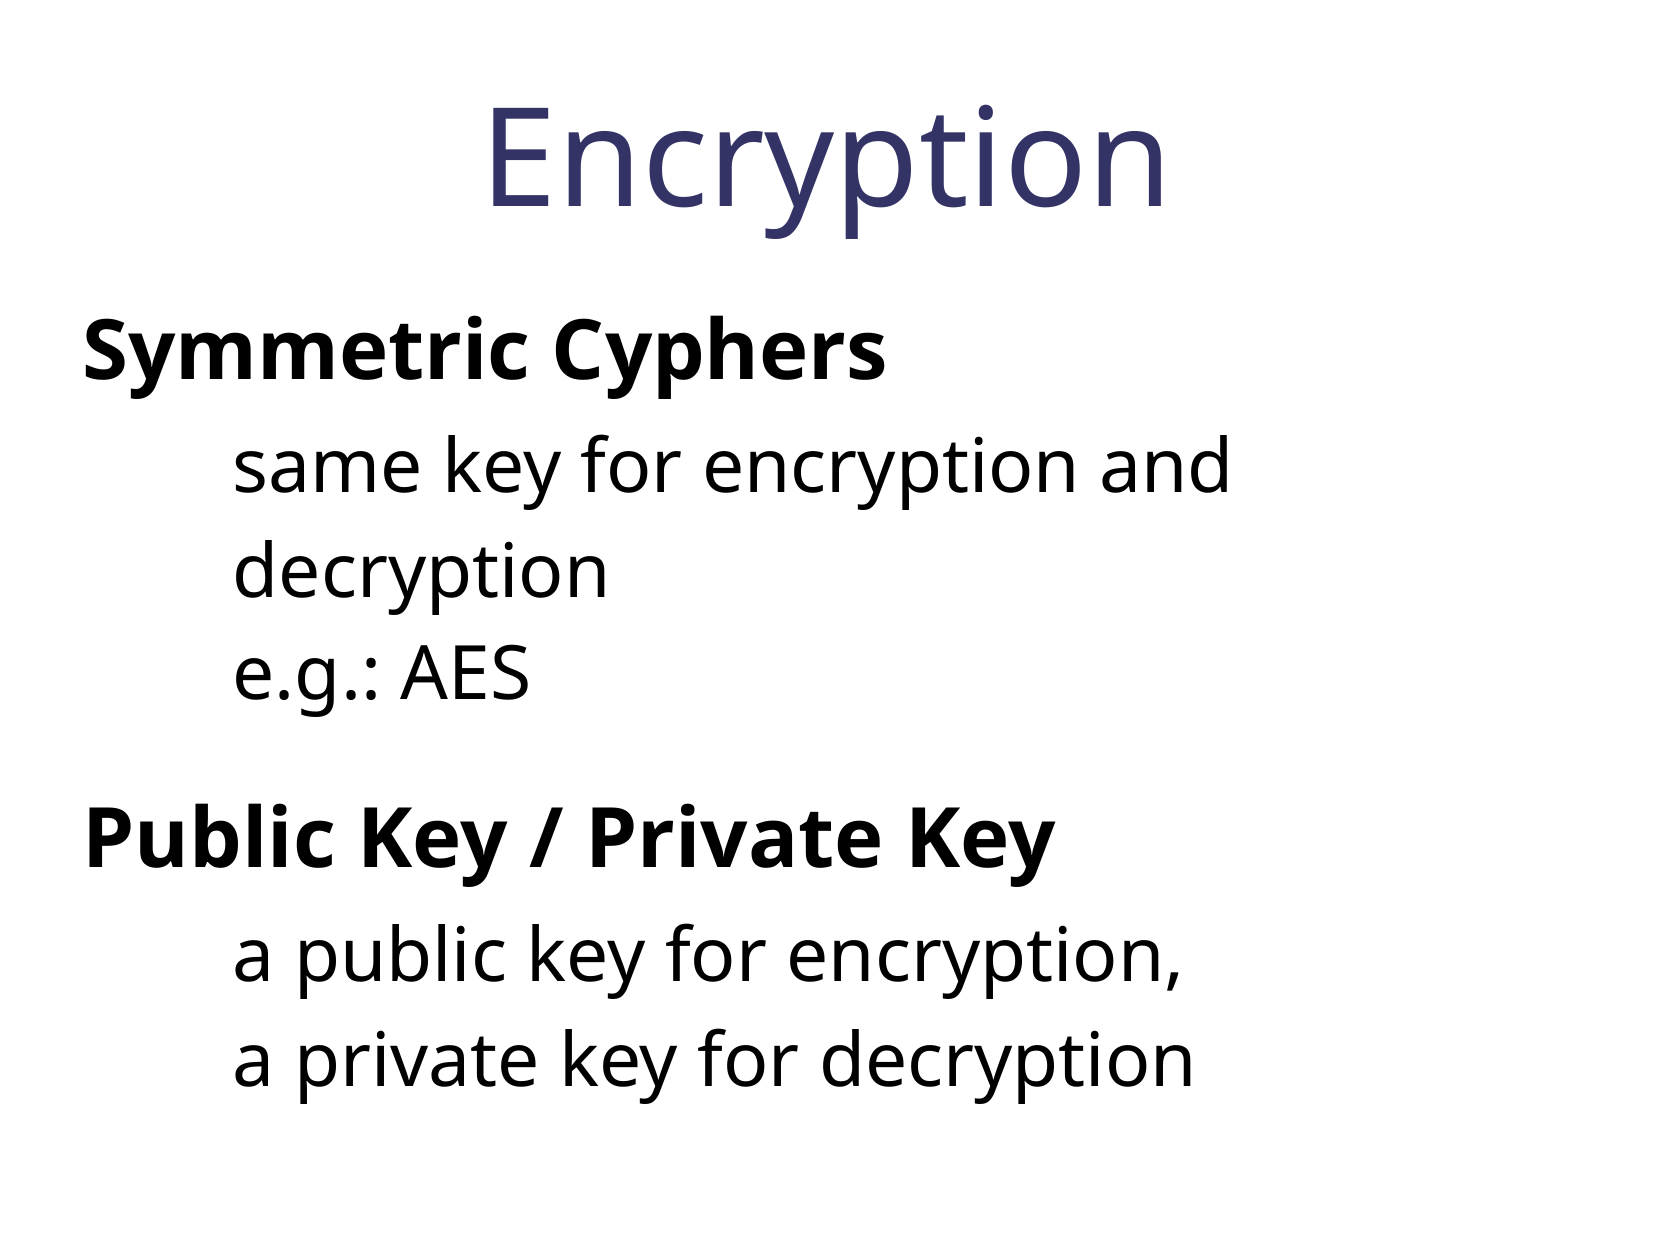

# Encryption
Symmetric Cyphers
		same key for encryption and
		decryption
		e.g.: AES
Public Key / Private Key
		a public key for encryption,
		a private key for decryption